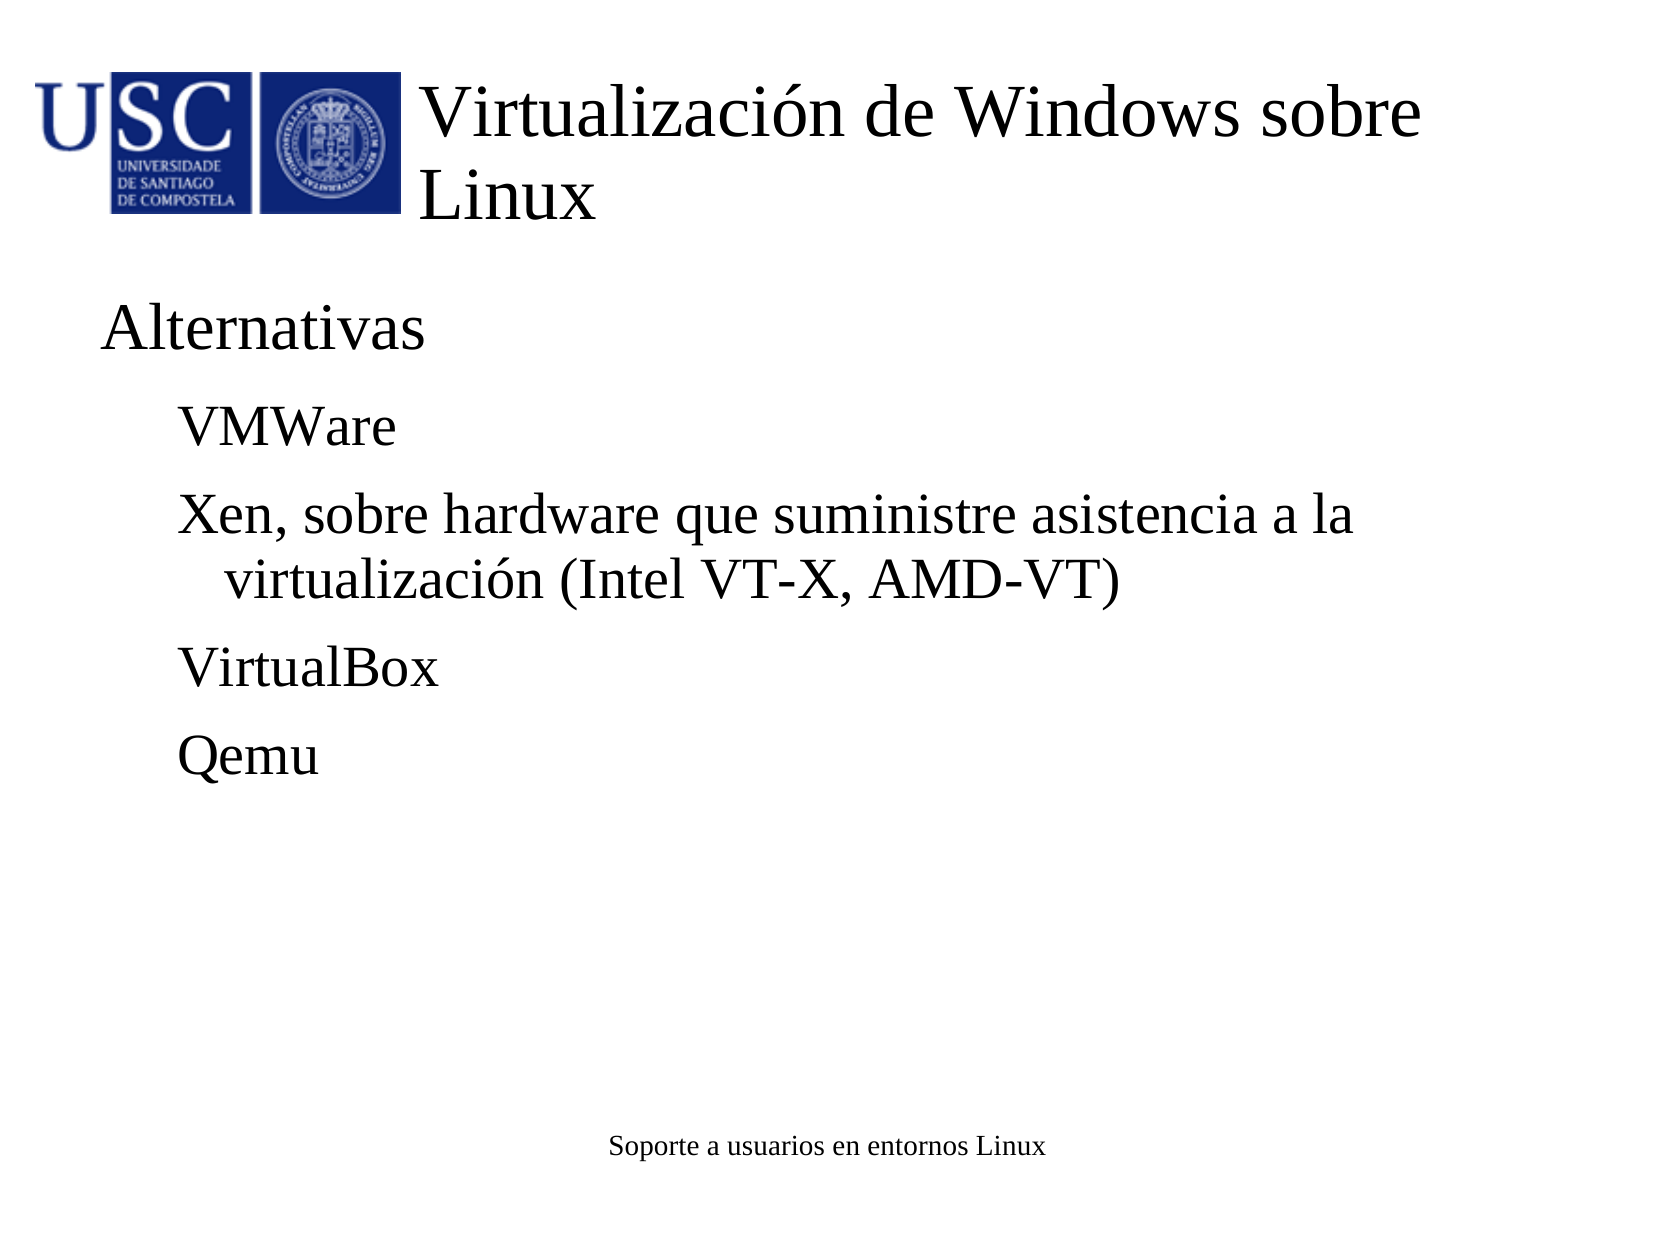

# Virtualización de Windows sobre Linux
Alternativas
VMWare
Xen, sobre hardware que suministre asistencia a la virtualización (Intel VT-X, AMD-VT)
VirtualBox
Qemu